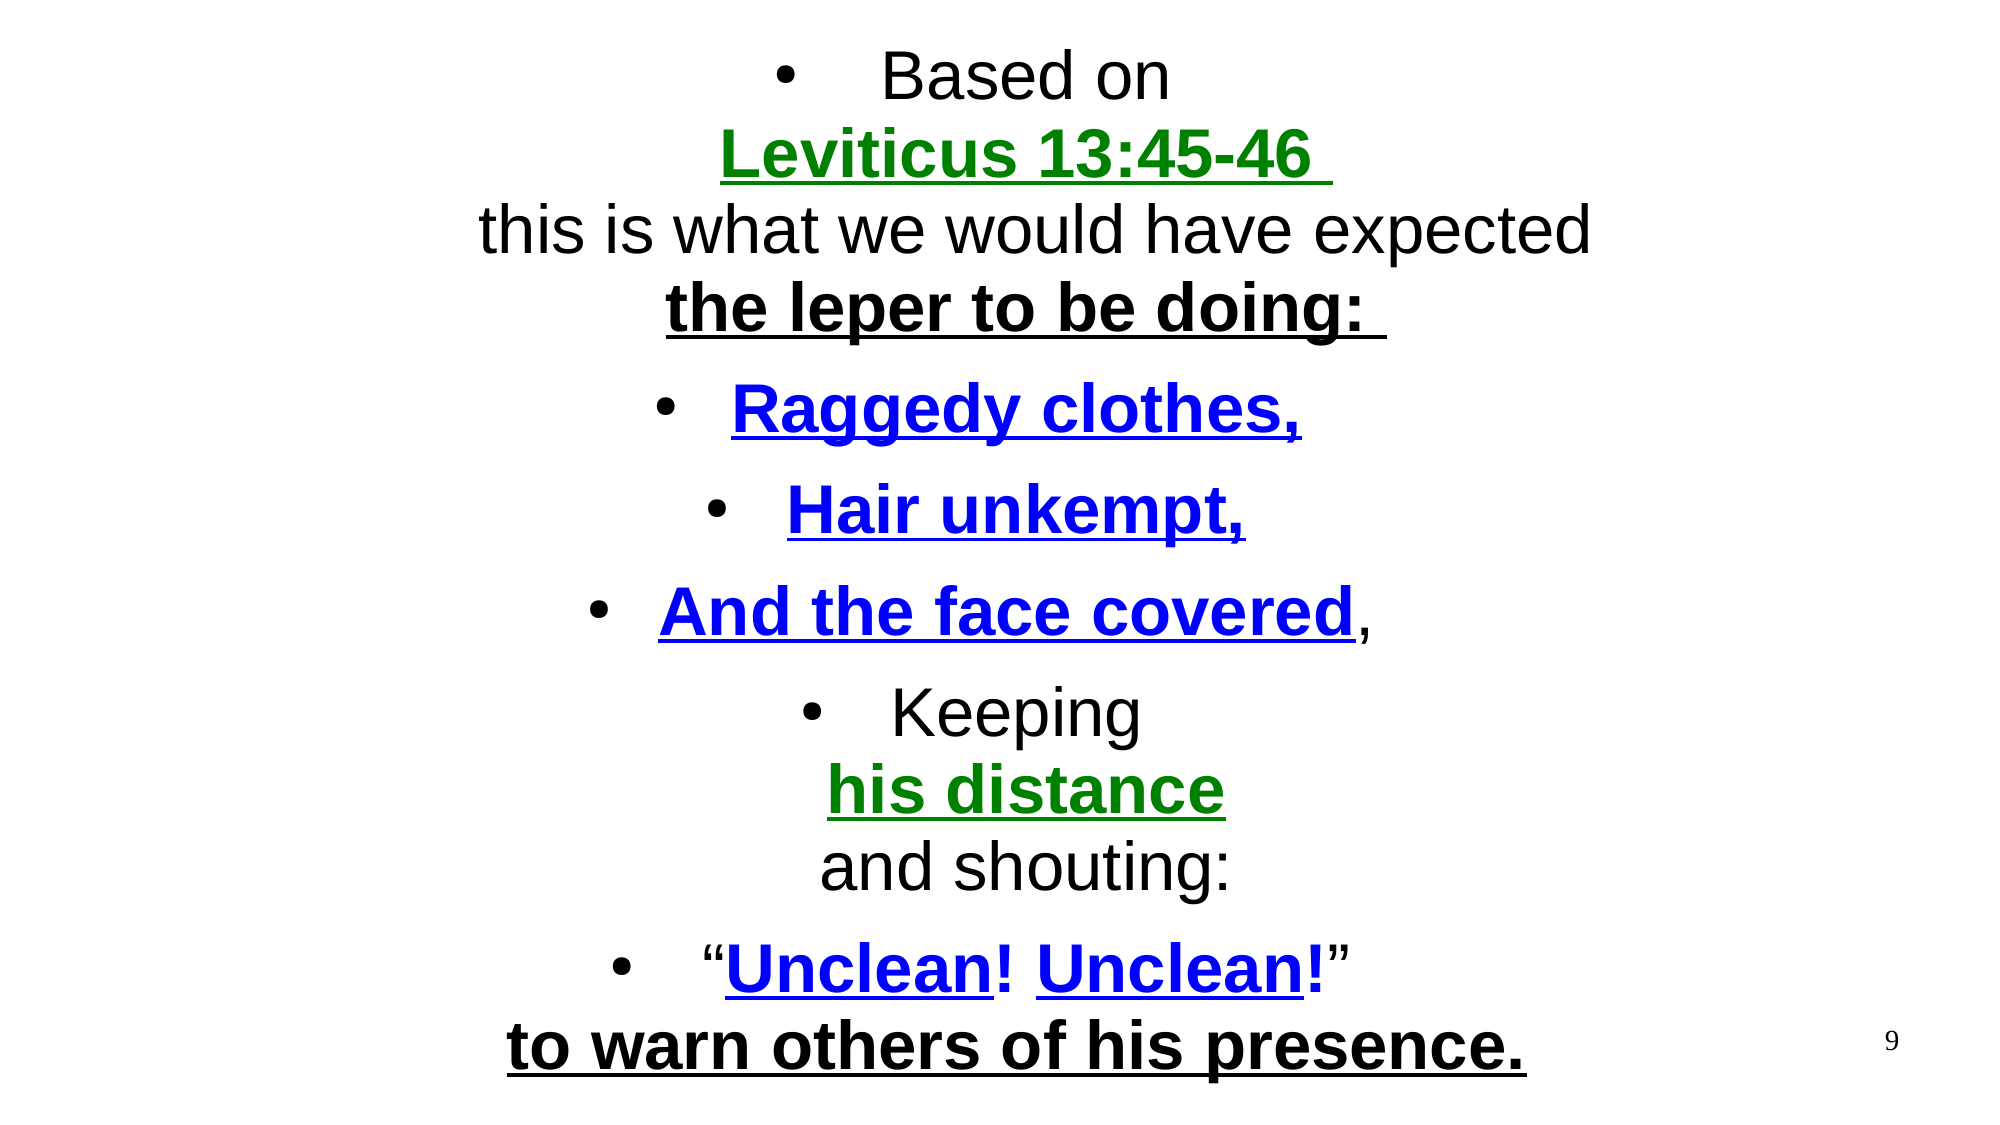

# Based on Leviticus 13:45-46 this is what we would have expected the leper to be doing:
Raggedy clothes,
Hair unkempt,
And the face covered,
Keeping
his distance
and shouting:
 “Unclean! Unclean!”
to warn others of his presence.
9